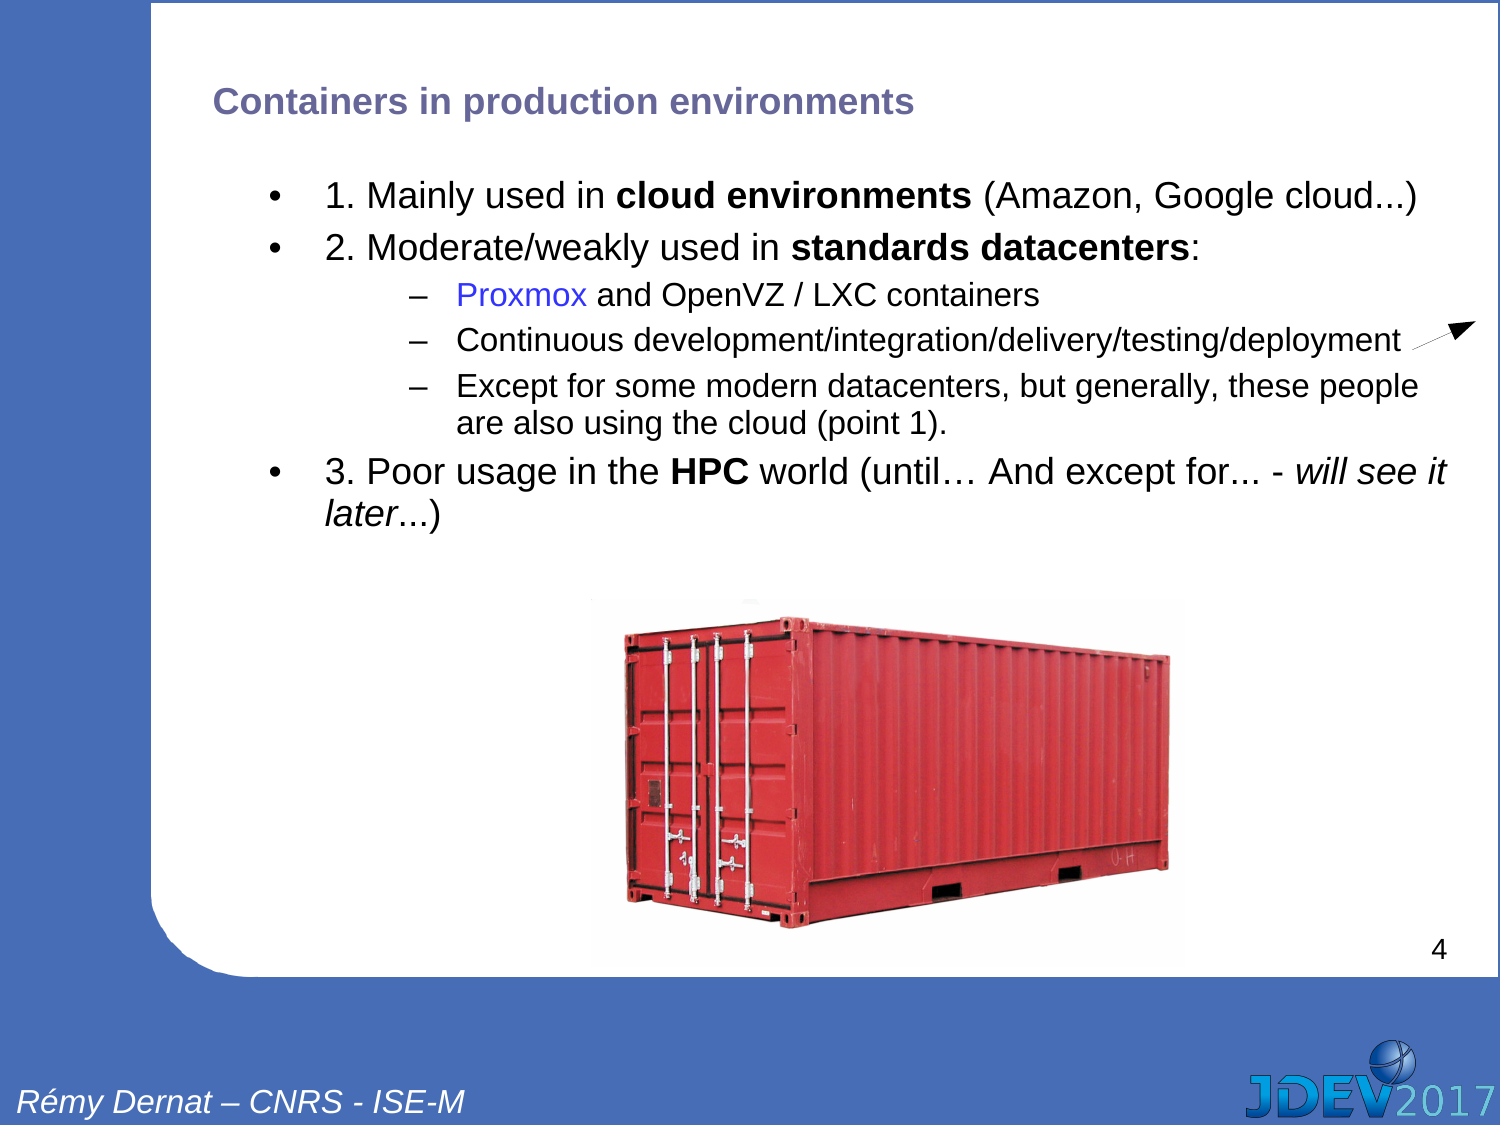

# Containers in production environments
1. Mainly used in cloud environments (Amazon, Google cloud...)
2. Moderate/weakly used in standards datacenters:
Proxmox and OpenVZ / LXC containers
Continuous development/integration/delivery/testing/deployment
Except for some modern datacenters, but generally, these people are also using the cloud (point 1).
3. Poor usage in the HPC world (until… And except for... - will see it later...)
4
Rémy Dernat – CNRS - ISE-M